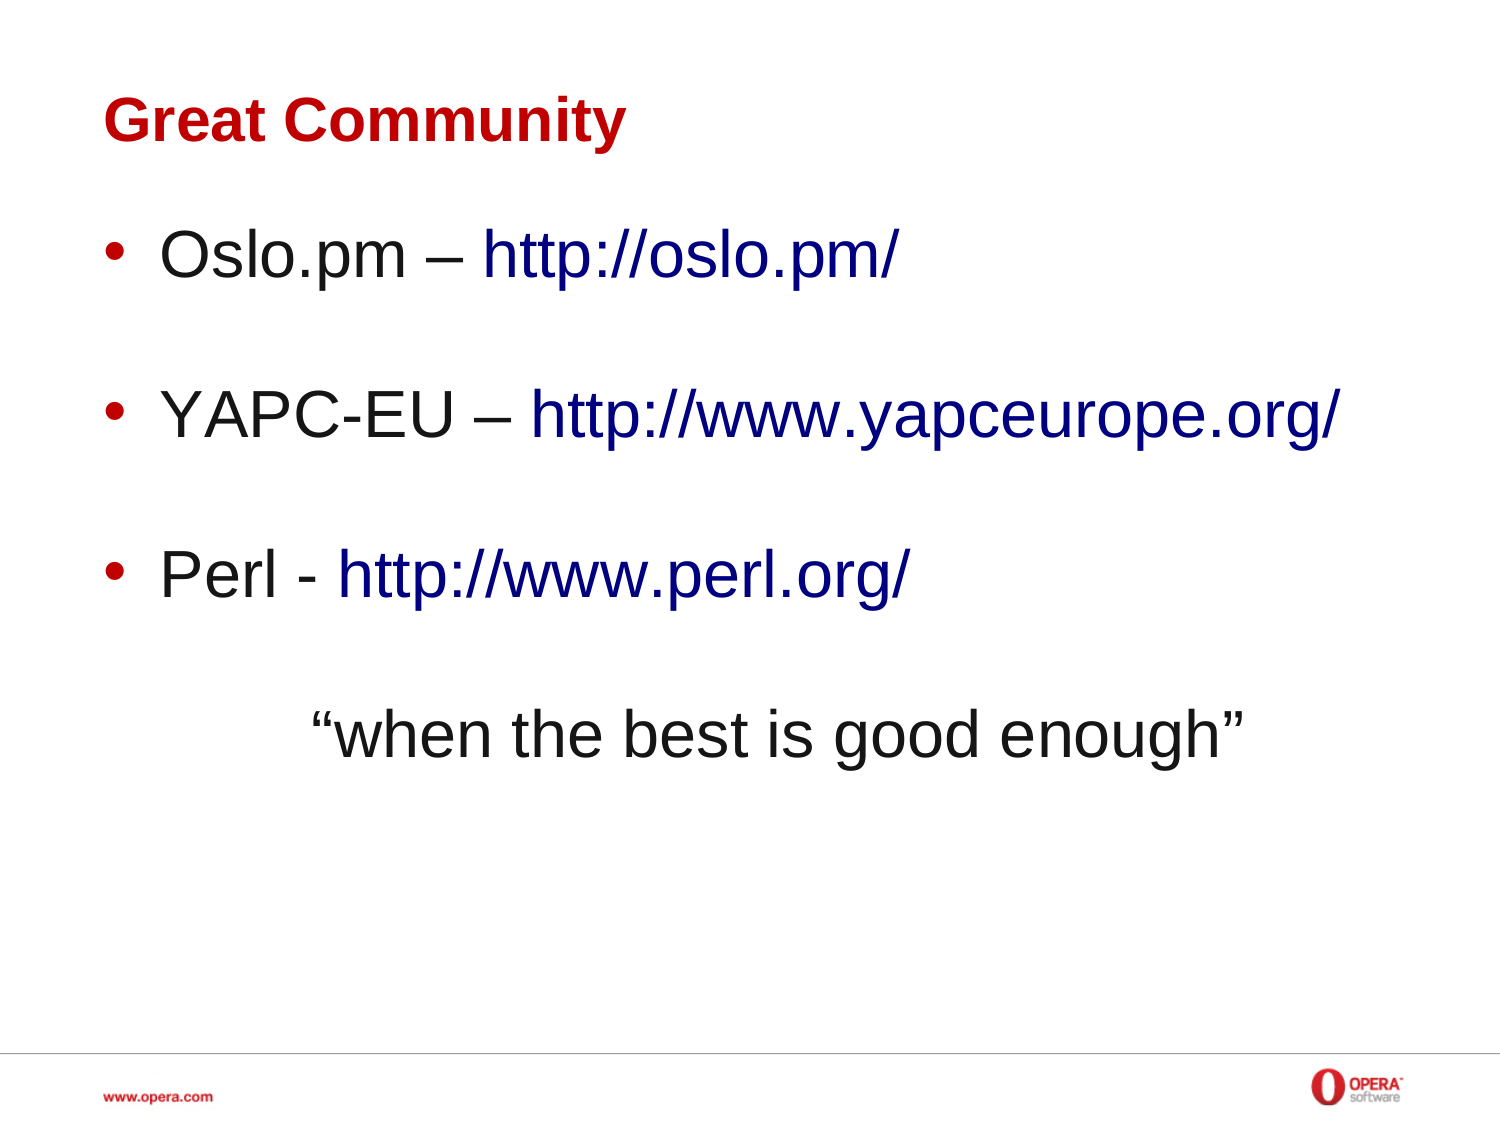

# Great Community
Oslo.pm – http://oslo.pm/
YAPC-EU – http://www.yapceurope.org/
Perl - http://www.perl.org/
“when the best is good enough”